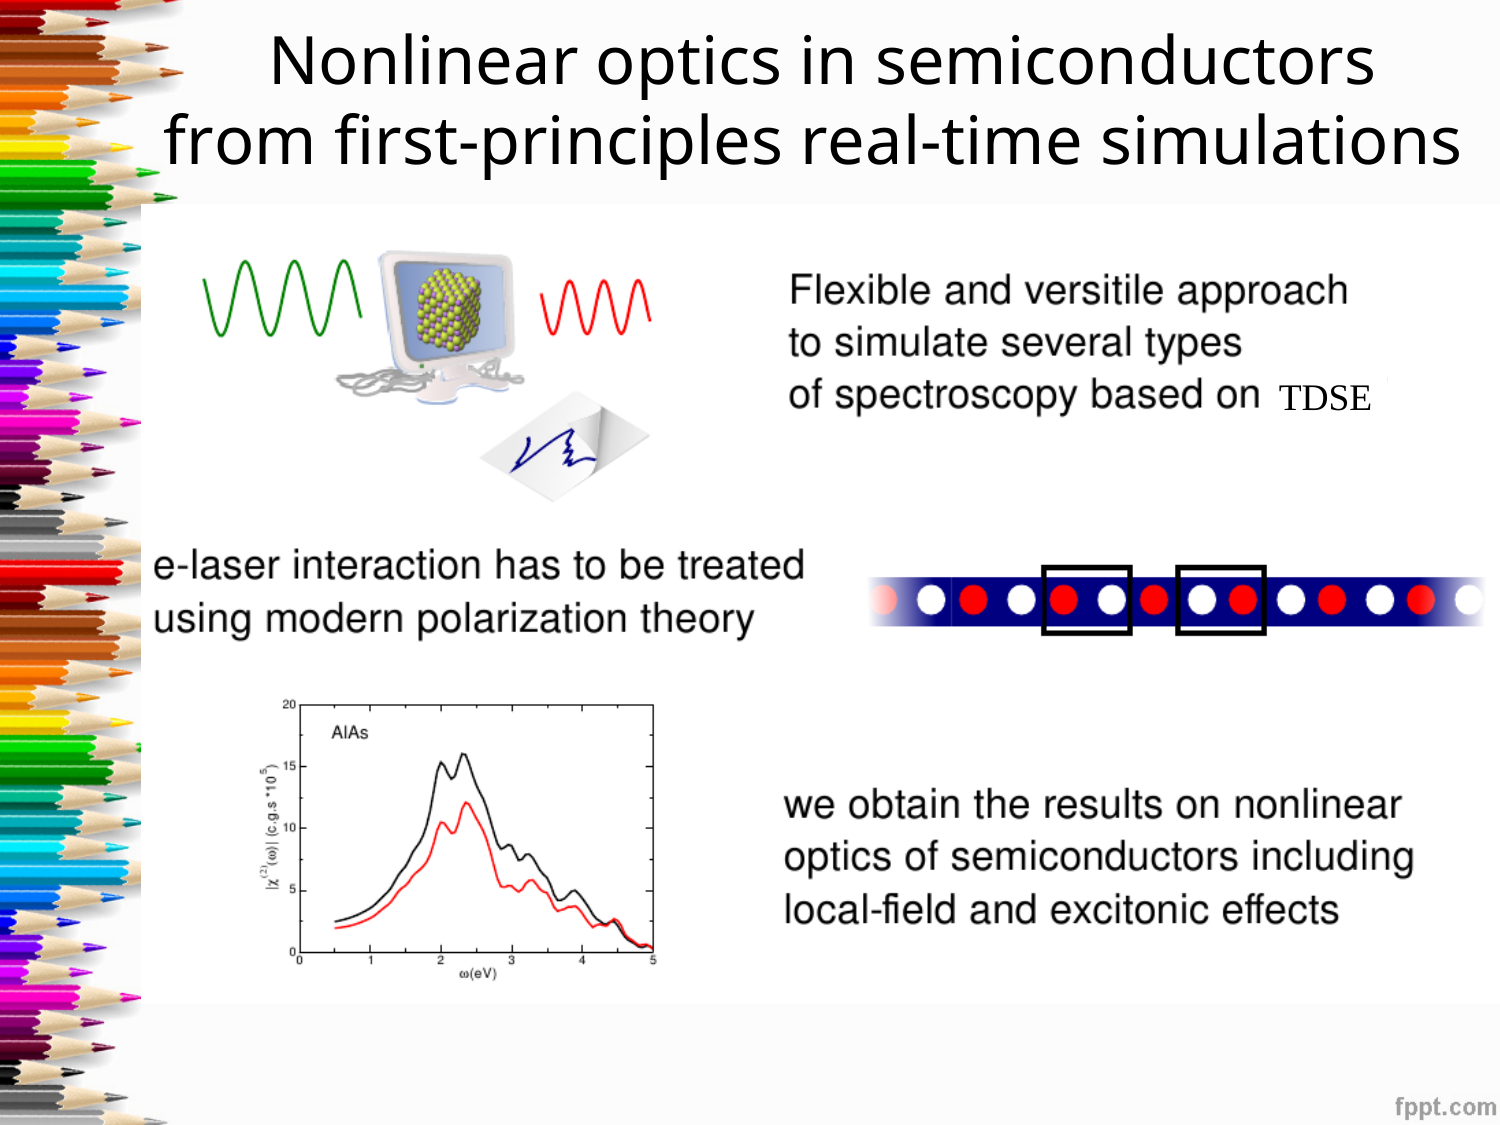

# Nonlinear optics in semiconductors from first-principles real-time simulations
TDSE